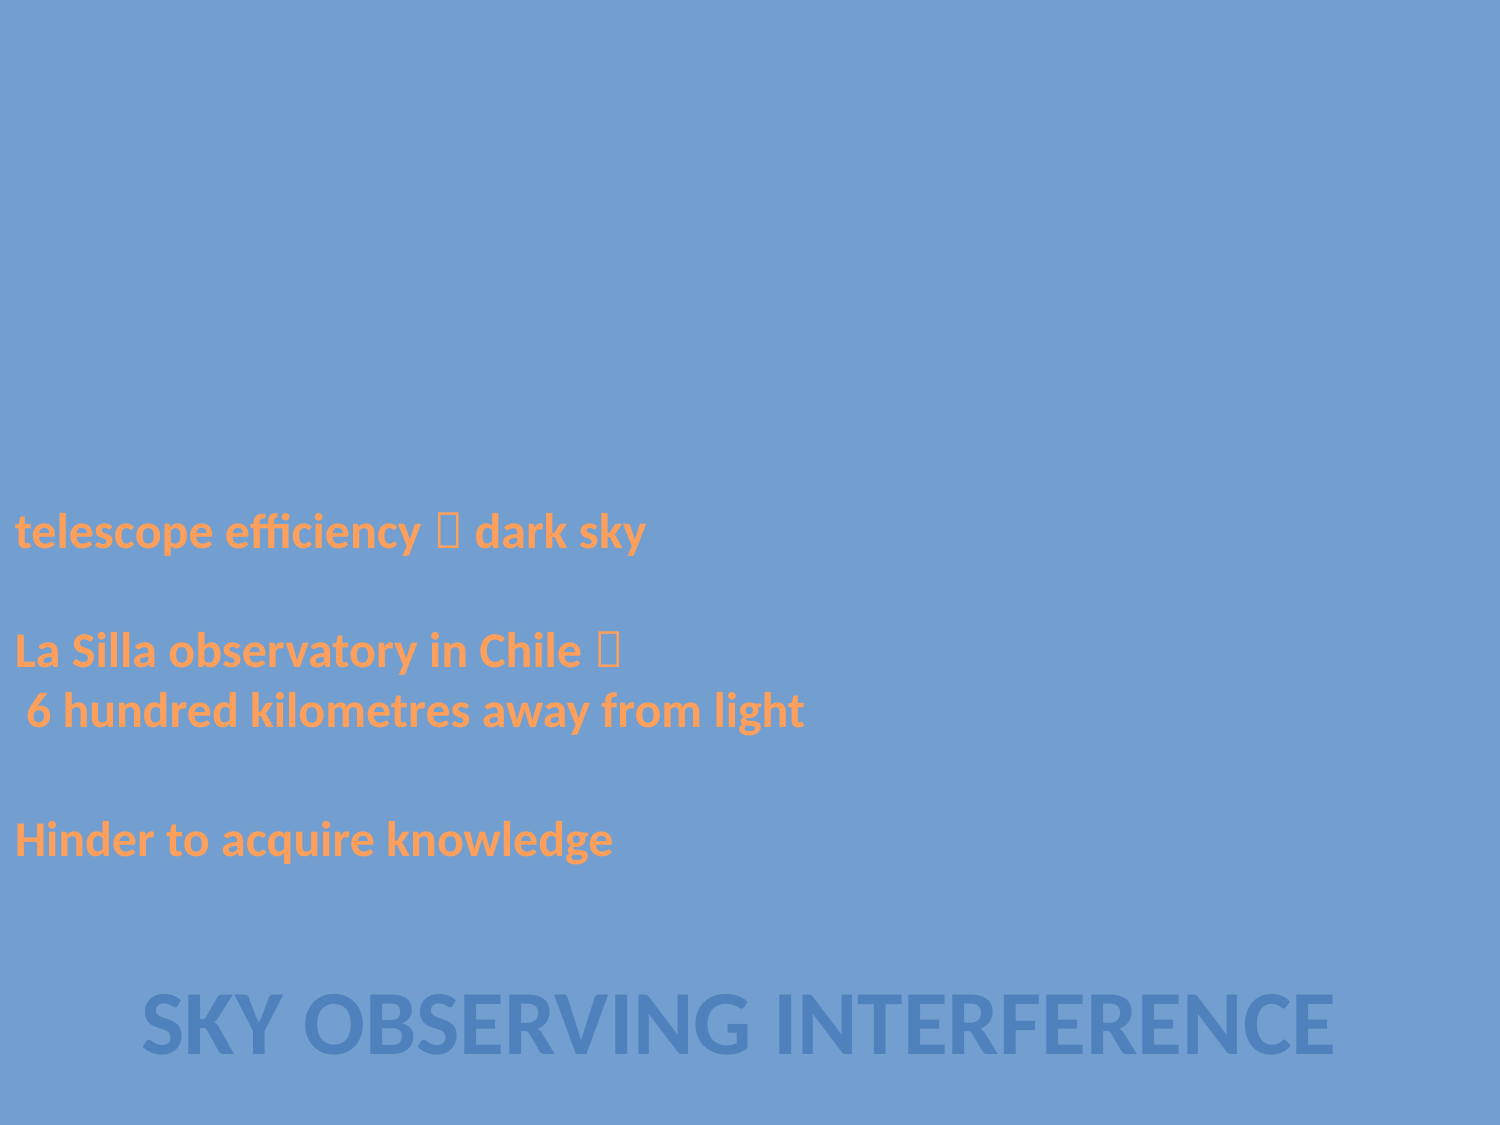

telescope efficiency  dark sky
La Silla observatory in Chile 
 6 hundred kilometres away from light
Hinder to acquire knowledge
# sky observing interference